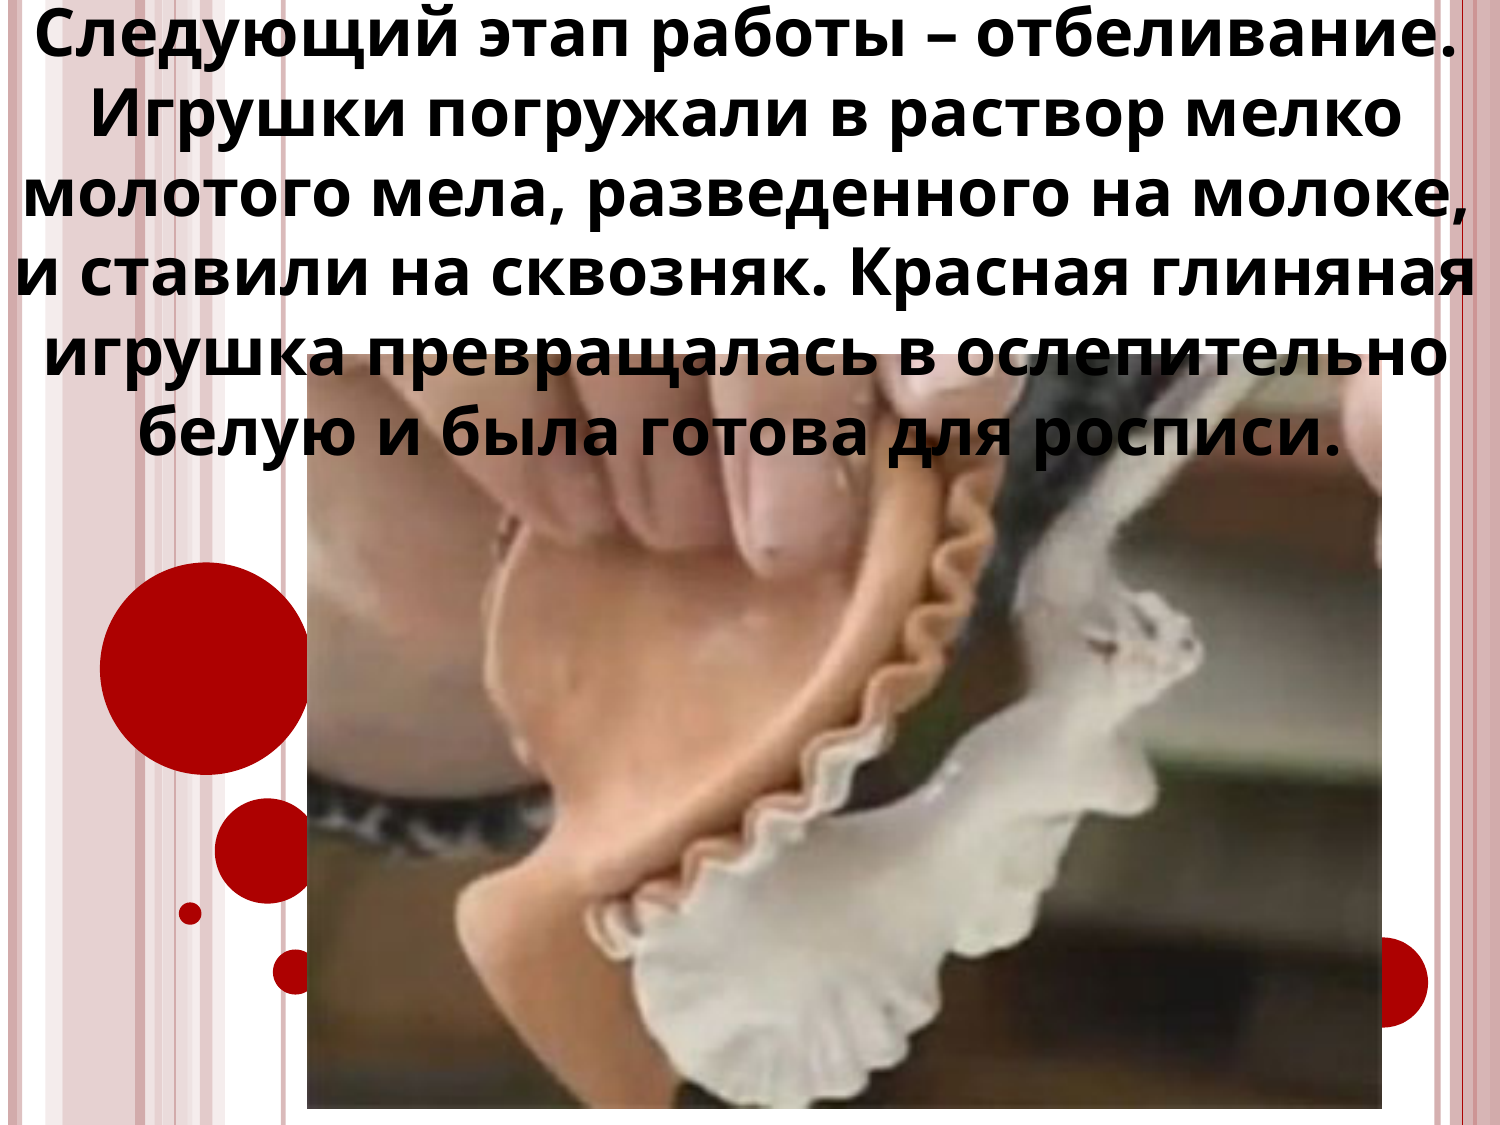

Следующий этап работы – отбеливание. Игрушки погружали в раствор мелко молотого мела, разведенного на молоке, и ставили на сквозняк. Красная глиняная игрушка превращалась в ослепительно белую и была готова для росписи.
#